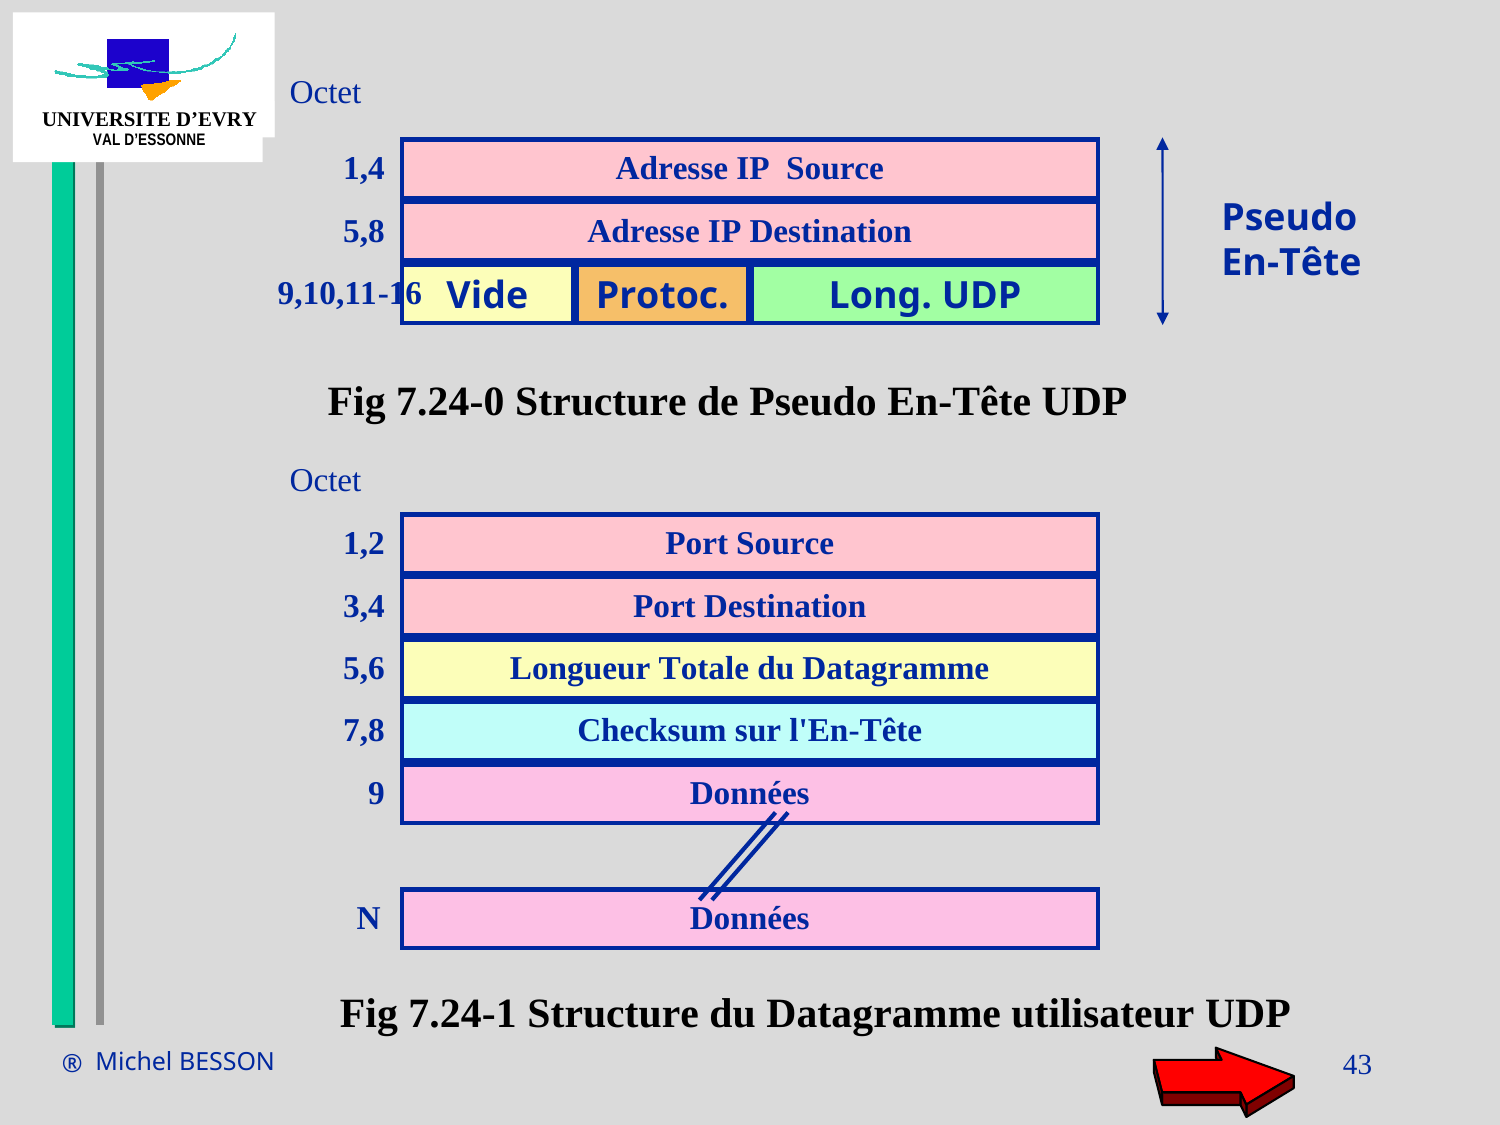

Octet
1,4
Adresse IP Source
Pseudo
En-Tête
5,8
Adresse IP Destination
9,10,11-16
Vide
Protoc.
Long. UDP
Fig 7.24-0 Structure de Pseudo En-Tête UDP
Octet
1,2
Port Source
3,4
Port Destination
5,6
Longueur Totale du Datagramme
7,8
Checksum sur l'En-Tête
9
Données
N
Données
Fig 7.24-1 Structure du Datagramme utilisateur UDP
<date/time> Michel BESSON